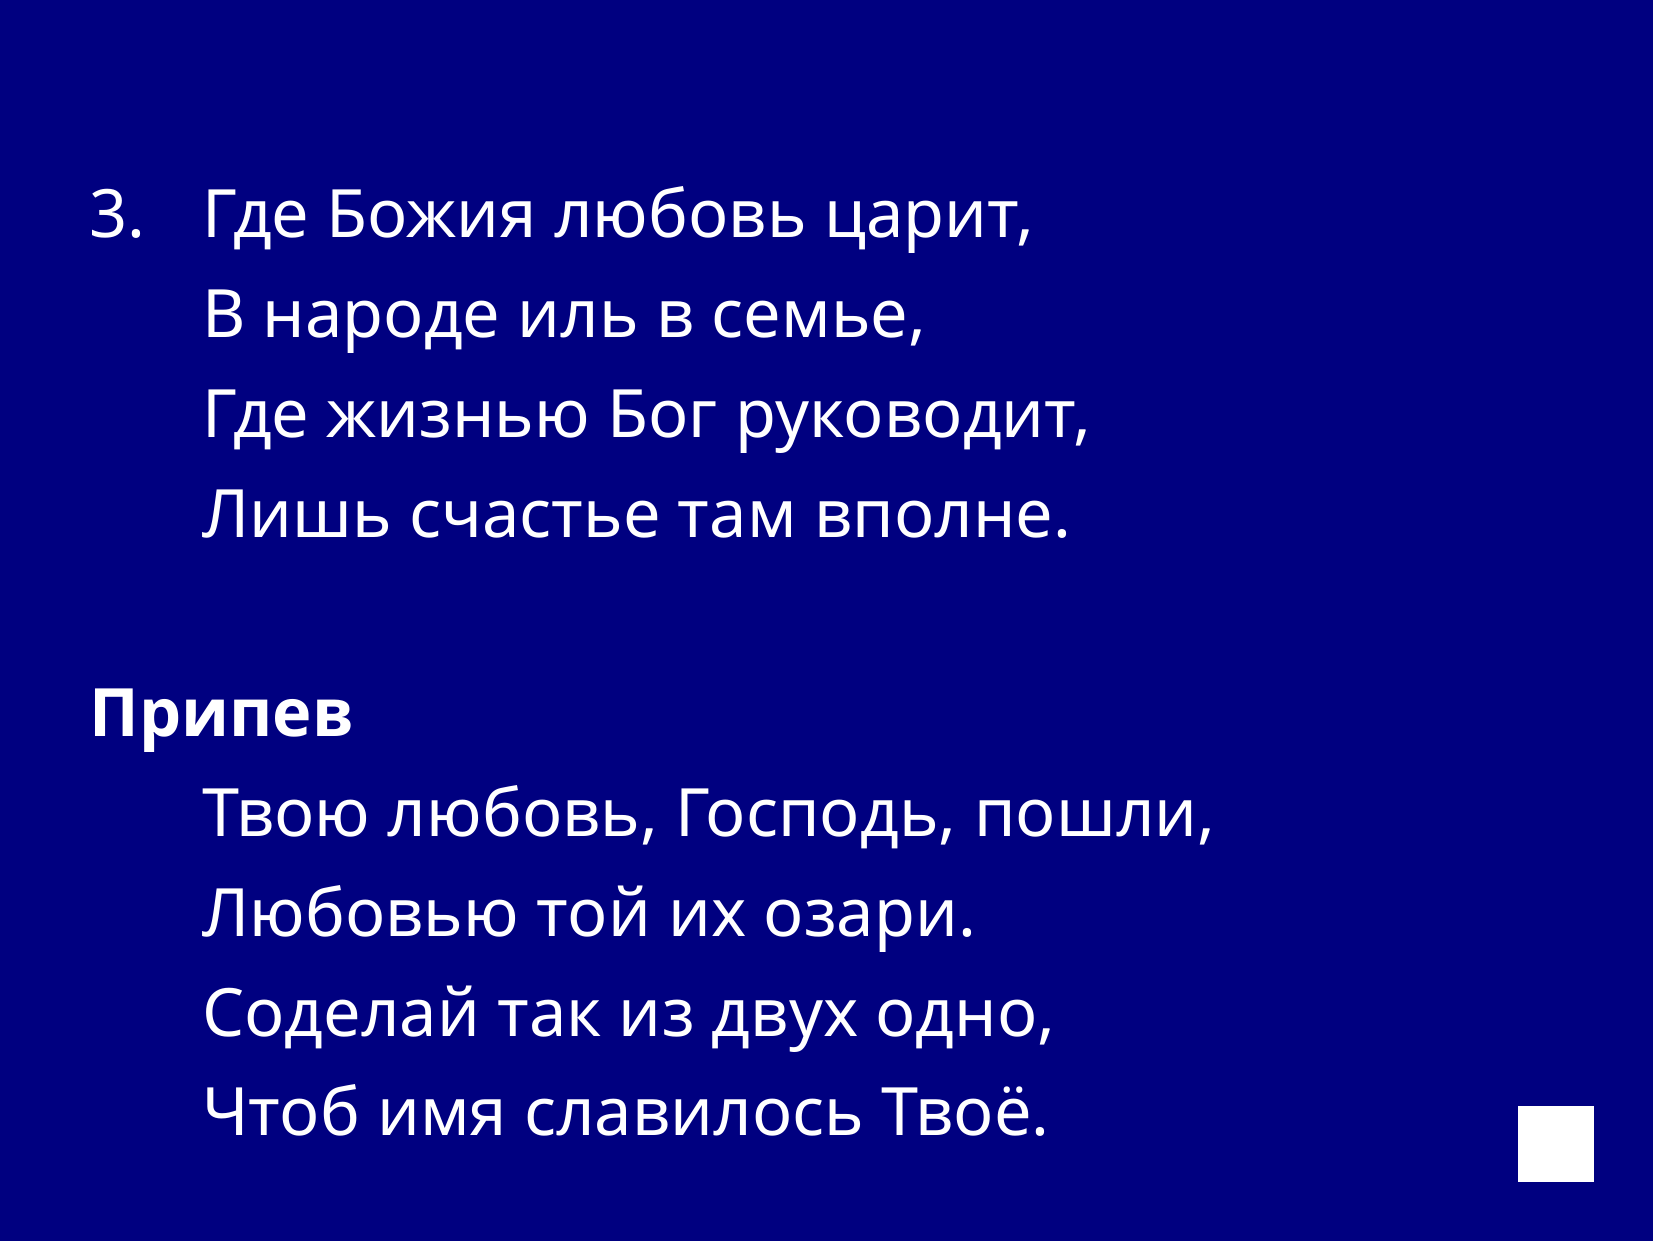

3.	Где Божия любовь царит,
	В народе иль в семье,
	Где жизнью Бог руководит,
	Лишь счастье там вполне.
Припев
	Твою любовь, Господь, пошли,
	Любовью той их озари.
	Соделай так из двух одно,
	Чтоб имя славилось Твоё.